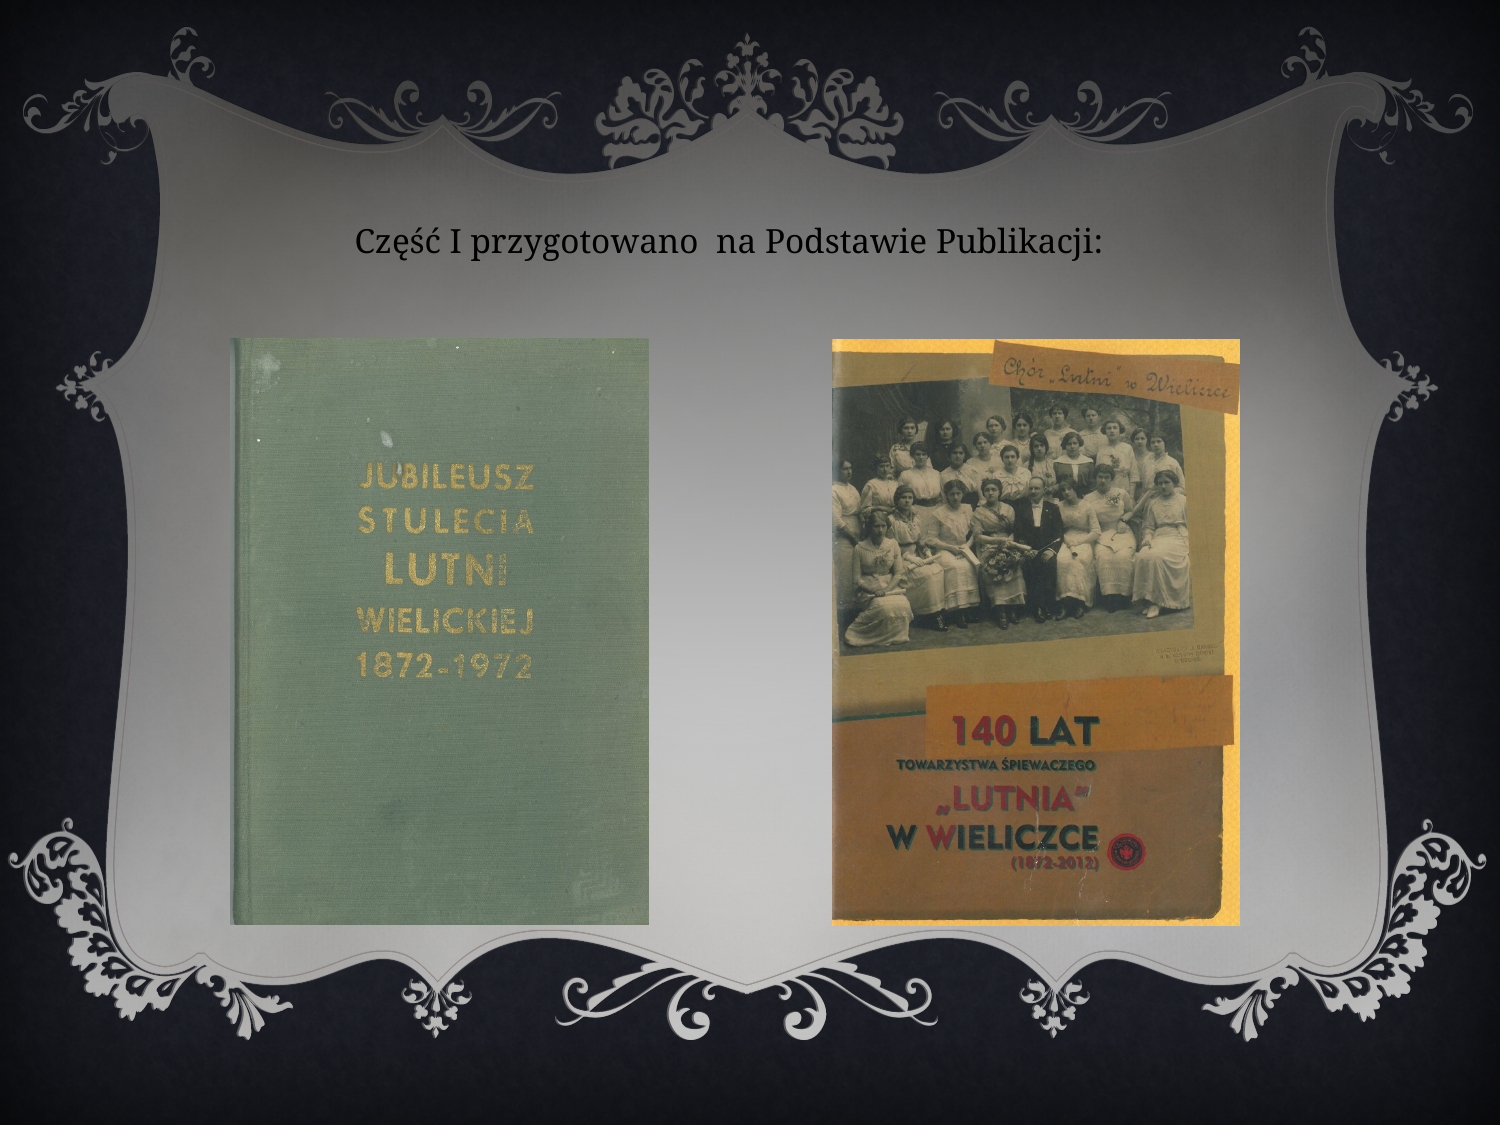

# Część I przygotowano na Podstawie Publikacji: